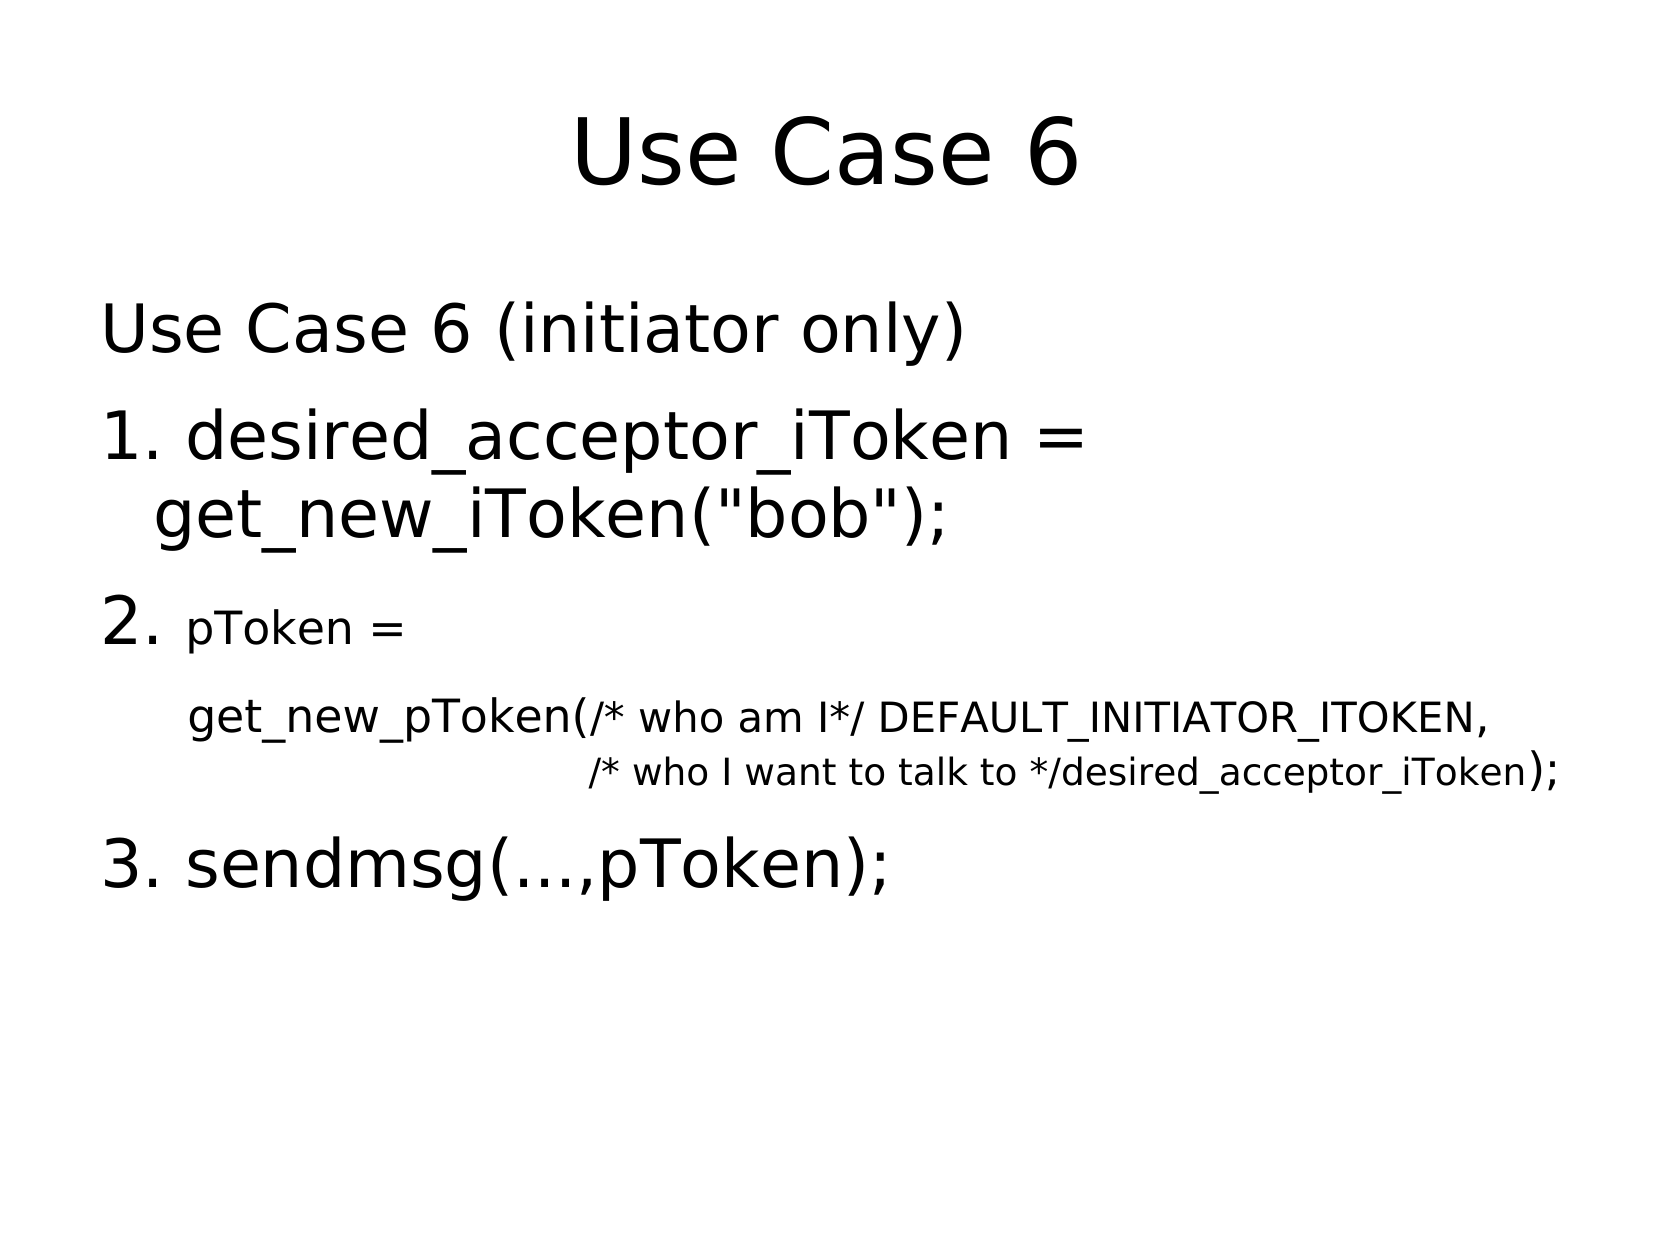

# Use Case 6
Use Case 6 (initiator only)
1. desired_acceptor_iToken = get_new_iToken("bob");
2. pToken =
 get_new_pToken(/* who am I*/ DEFAULT_INITIATOR_ITOKEN, /* who I want to talk to */desired_acceptor_iToken);
3. sendmsg(...,pToken);